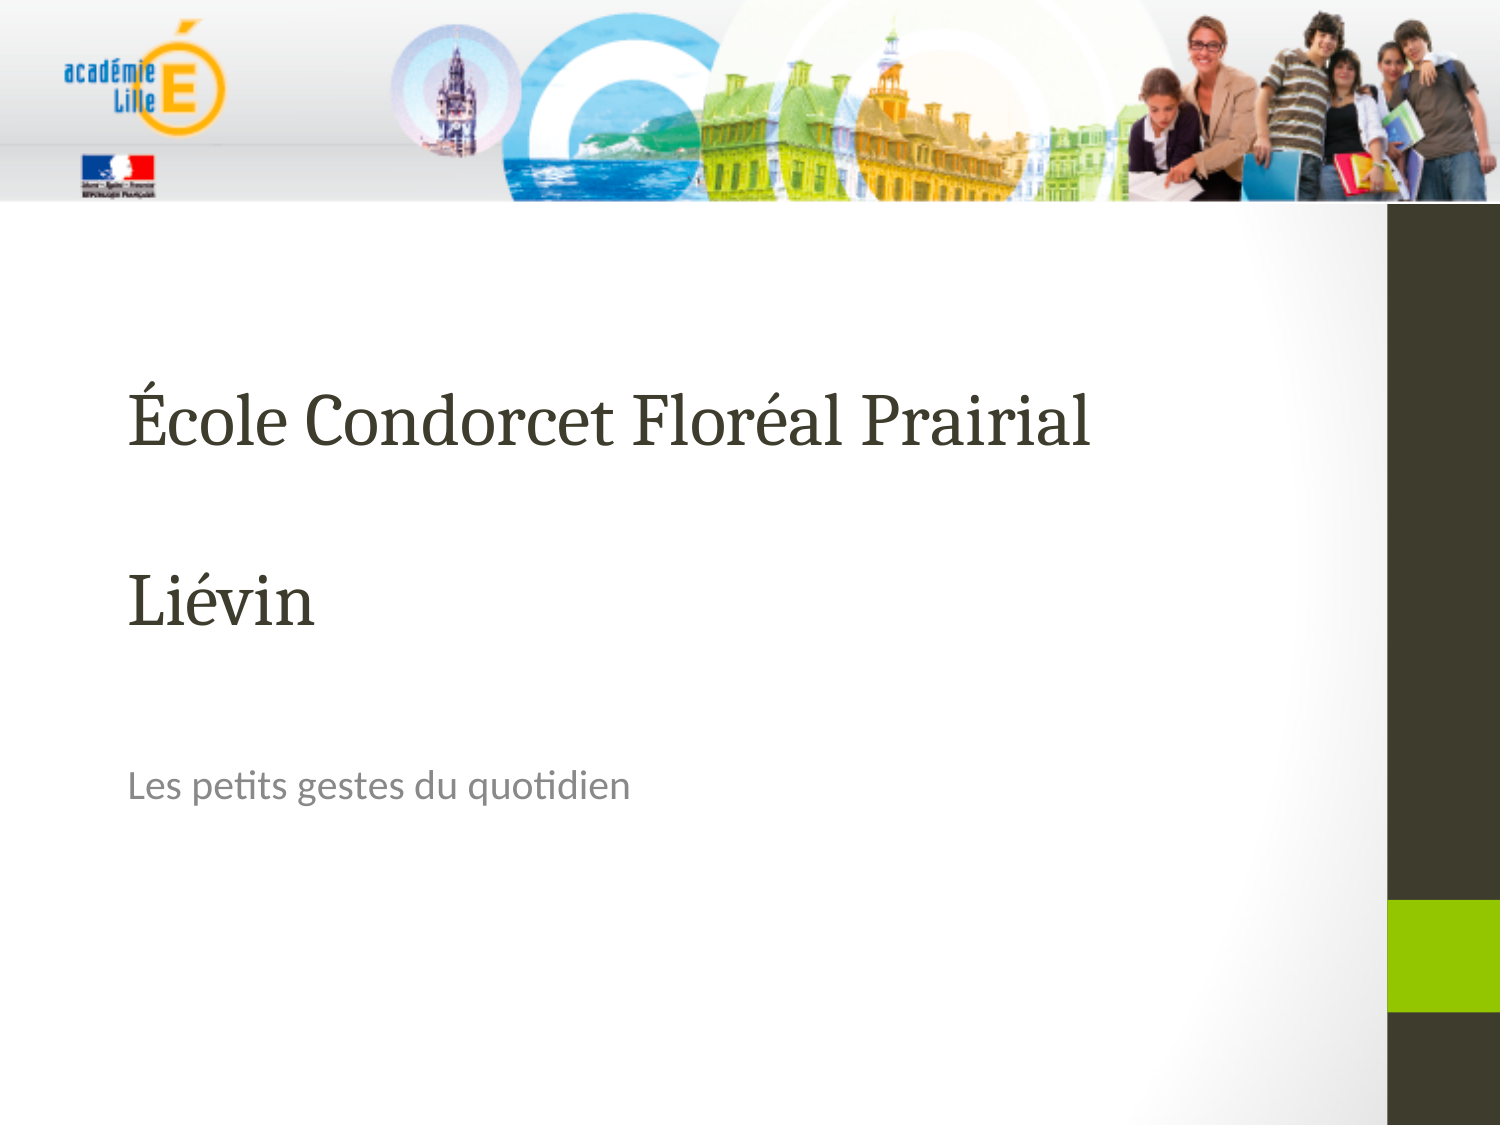

# École Condorcet Floréal Prairial Liévin
Les petits gestes du quotidien